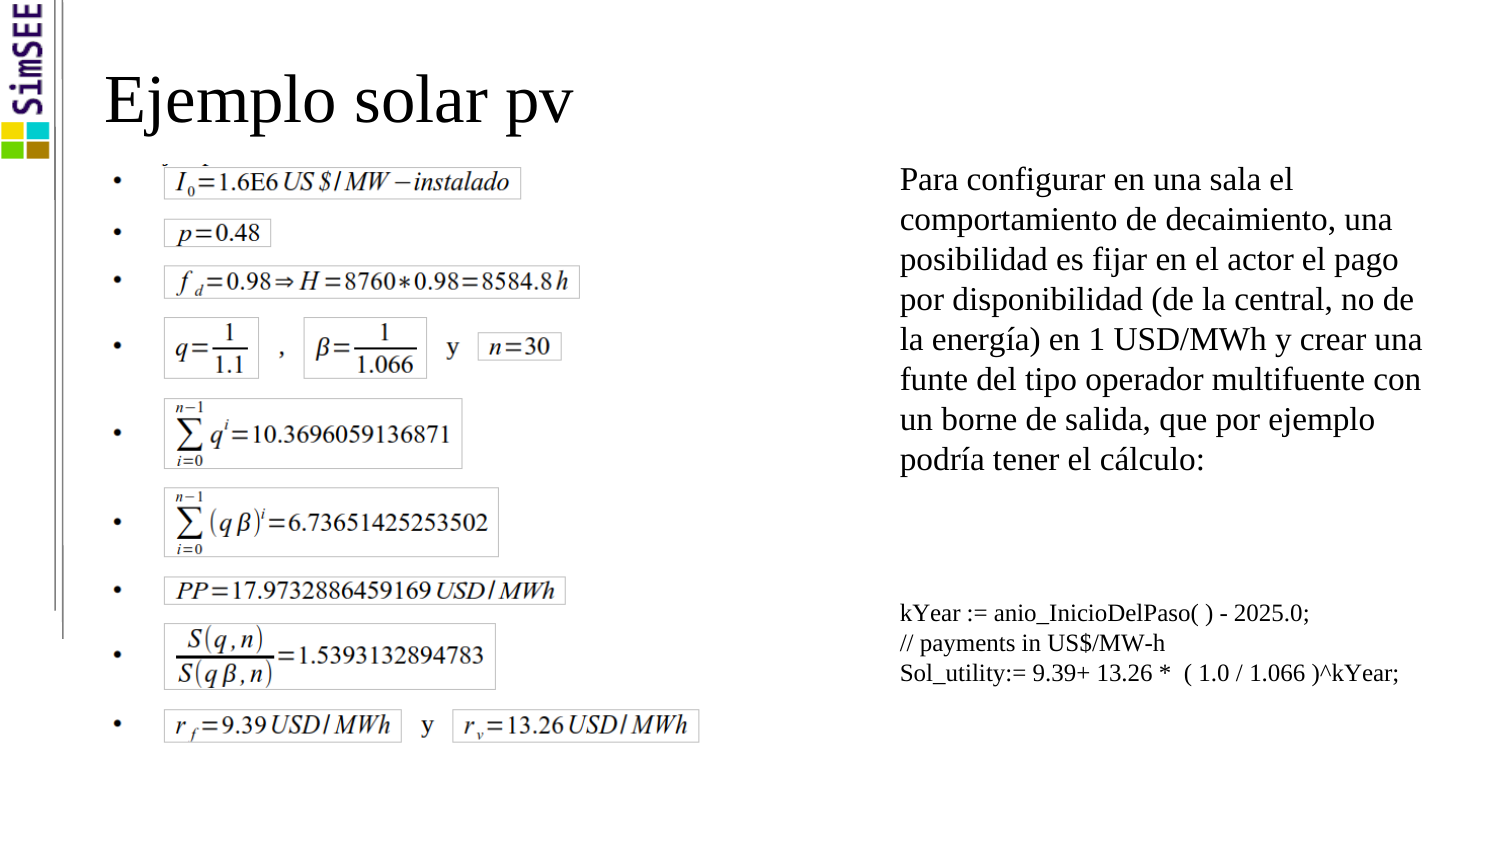

# Ejemplo solar pv
Para configurar en una sala el comportamiento de decaimiento, una posibilidad es fijar en el actor el pago por disponibilidad (de la central, no de la energía) en 1 USD/MWh y crear una funte del tipo operador multifuente con un borne de salida, que por ejemplo podría tener el cálculo:
kYear := anio_InicioDelPaso( ) - 2025.0;
// payments in US$/MW-h
Sol_utility:= 9.39+ 13.26 * ( 1.0 / 1.066 )^kYear;